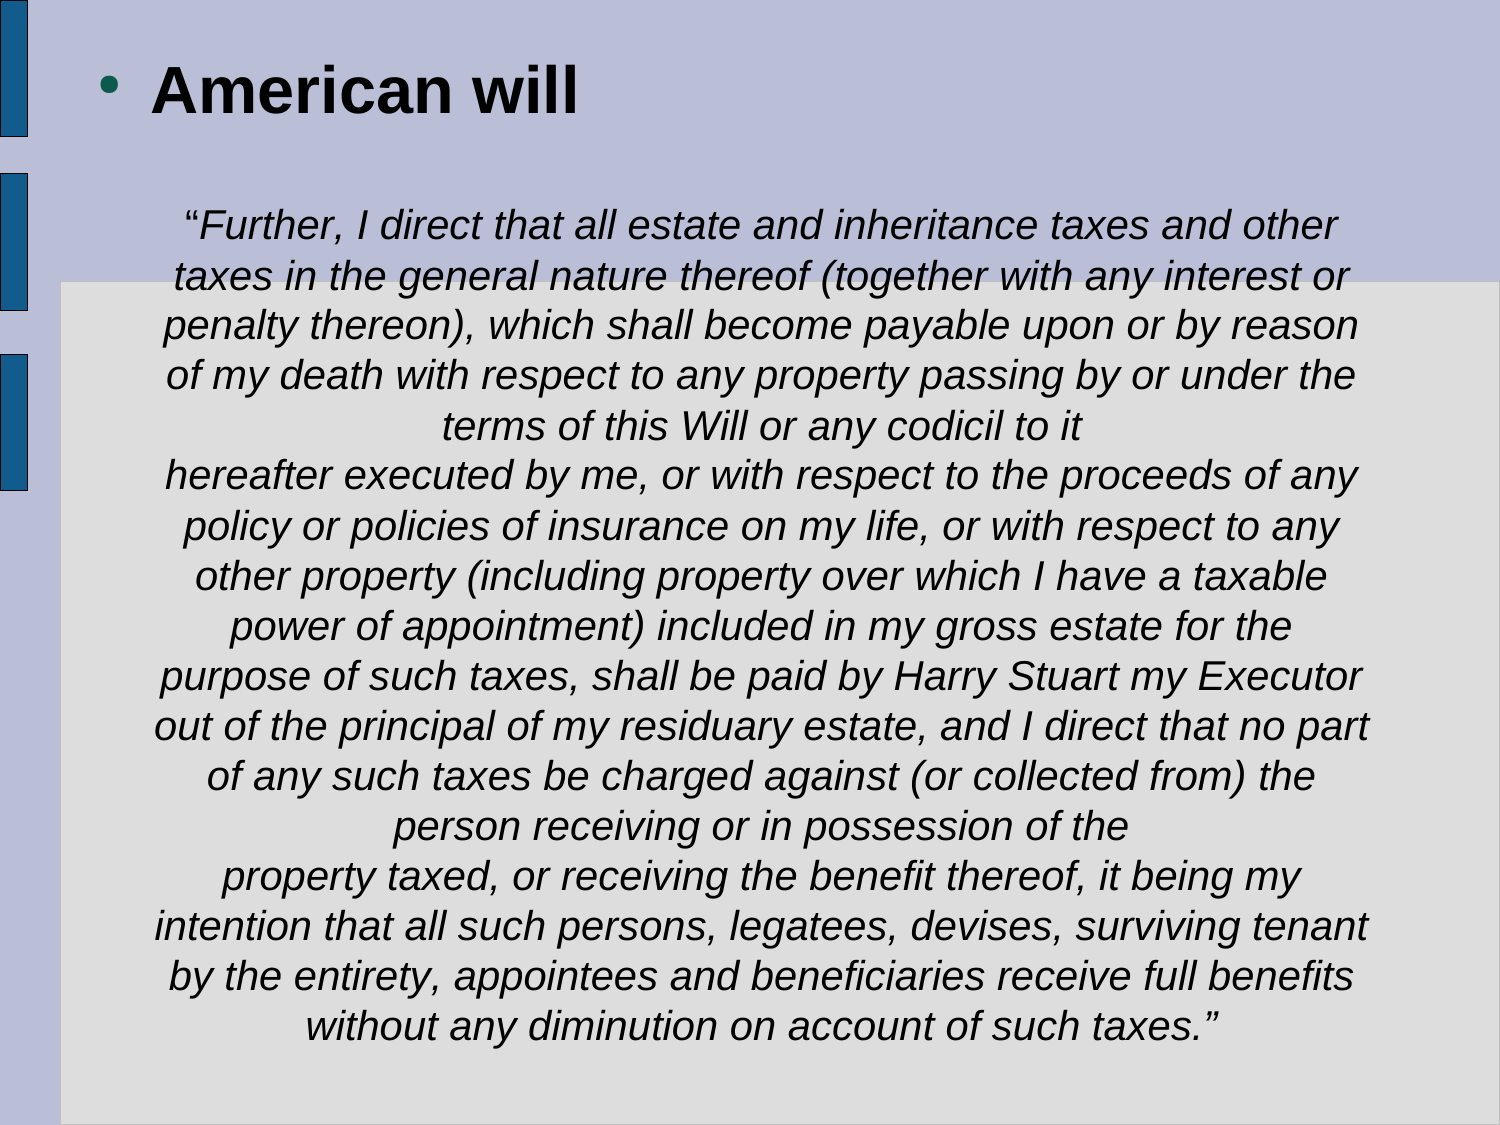

#
American will
“Further, I direct that all estate and inheritance taxes and other taxes in the general nature thereof (together with any interest or penalty thereon), which shall become payable upon or by reason of my death with respect to any property passing by or under the terms of this Will or any codicil to it
hereafter executed by me, or with respect to the proceeds of any policy or policies of insurance on my life, or with respect to any other property (including property over which I have a taxable power of appointment) included in my gross estate for the purpose of such taxes, shall be paid by Harry Stuart my Executor out of the principal of my residuary estate, and I direct that no part of any such taxes be charged against (or collected from) the person receiving or in possession of the
property taxed, or receiving the benefit thereof, it being my intention that all such persons, legatees, devises, surviving tenant by the entirety, appointees and beneficiaries receive full benefits without any diminution on account of such taxes.”